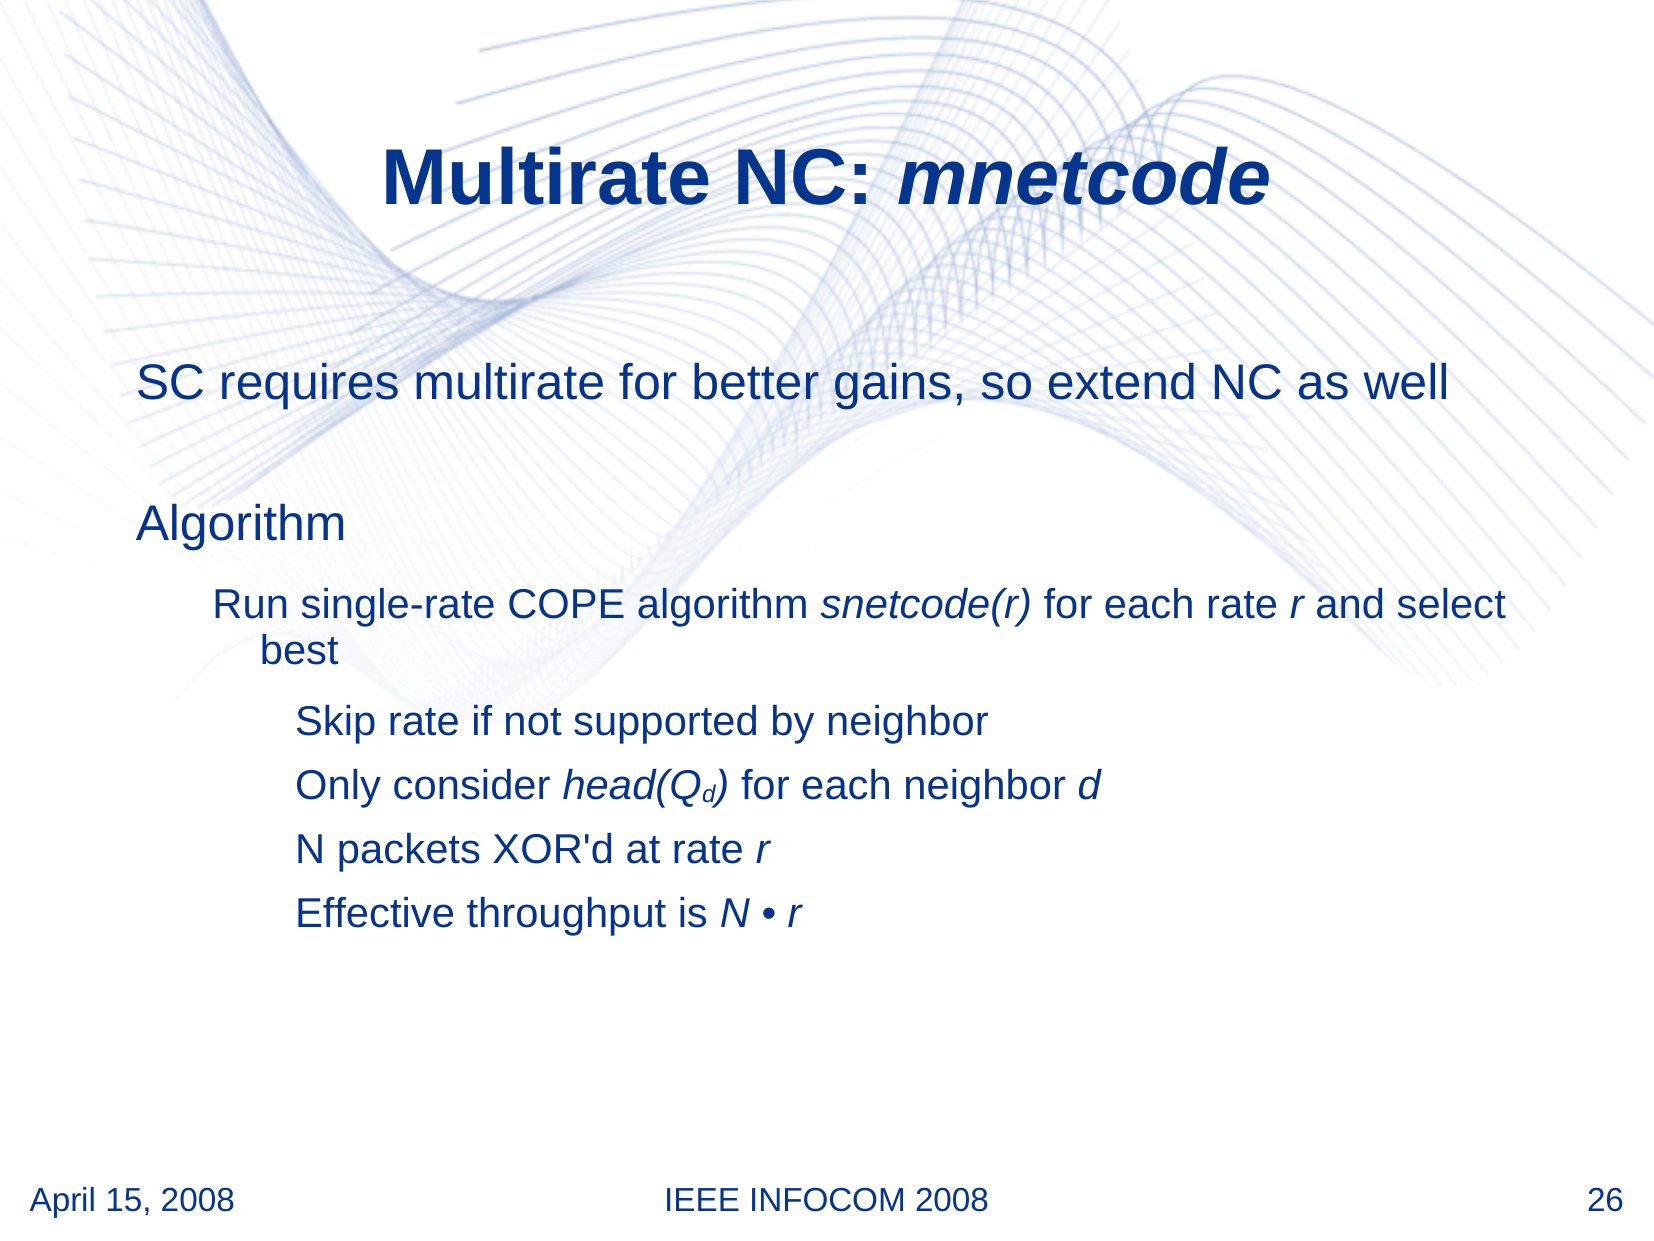

# Multirate NC: mnetcode
SC requires multirate for better gains, so extend NC as well
Algorithm
Run single-rate COPE algorithm snetcode(r) for each rate r and select best
Skip rate if not supported by neighbor
Only consider head(Qd) for each neighbor d
N packets XOR'd at rate r
Effective throughput is N • r
April 15, 2008
IEEE INFOCOM 2008
26